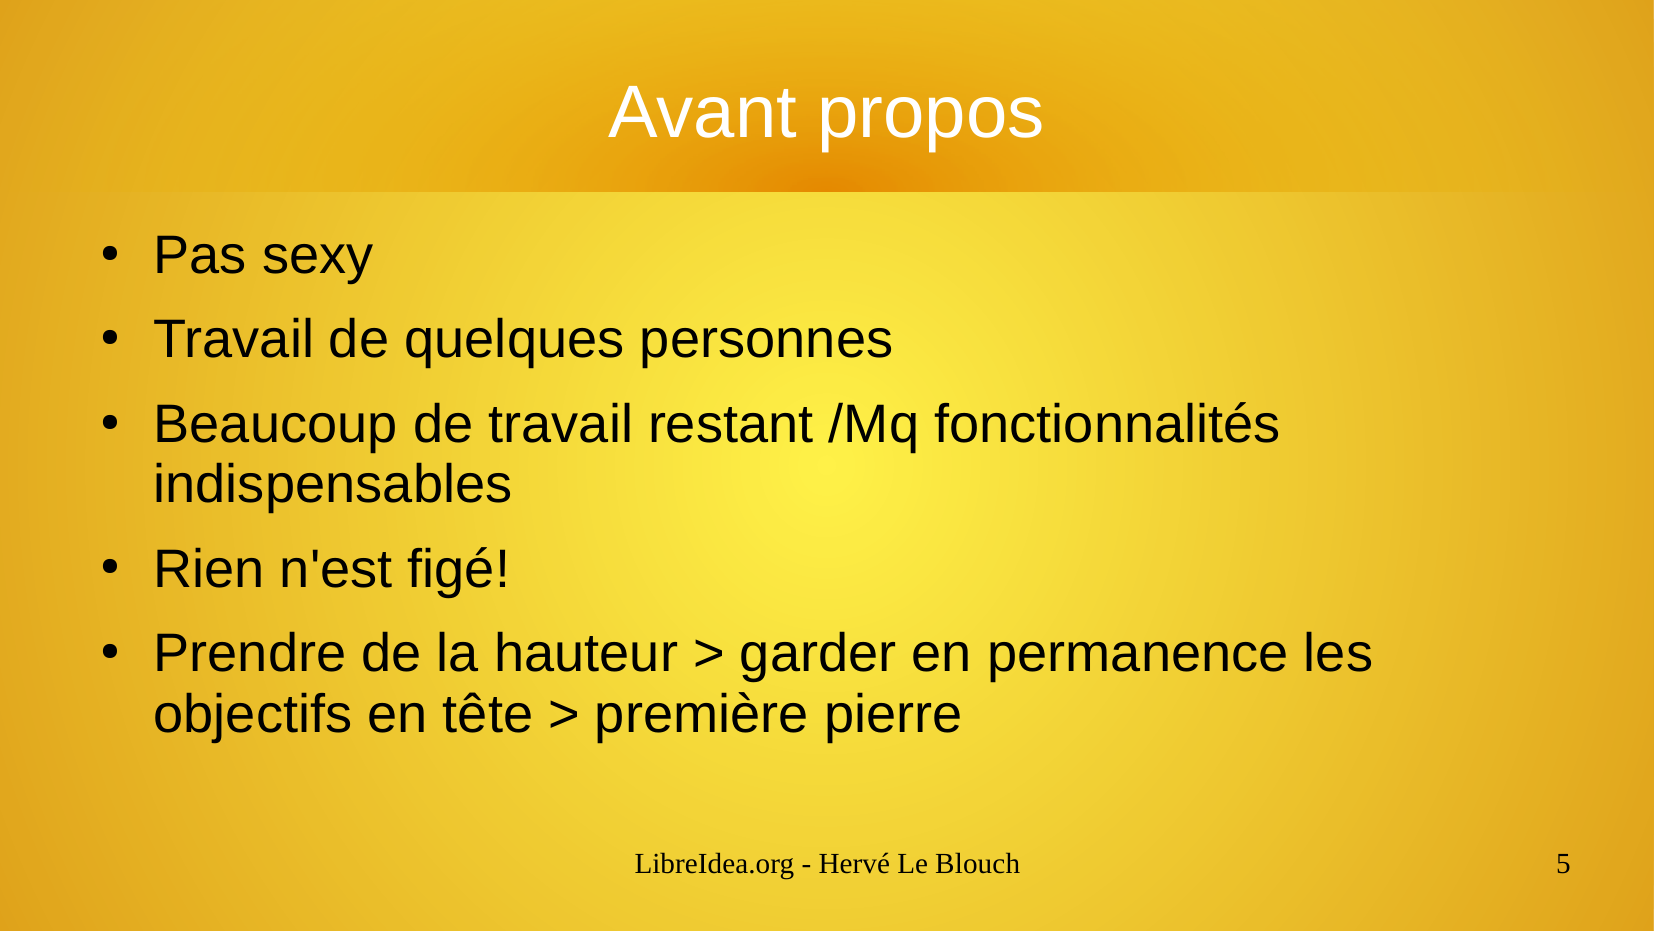

# Avant propos
Pas sexy
Travail de quelques personnes
Beaucoup de travail restant /Mq fonctionnalités indispensables
Rien n'est figé!
Prendre de la hauteur > garder en permanence les objectifs en tête > première pierre
LibreIdea.org - Hervé Le Blouch
5